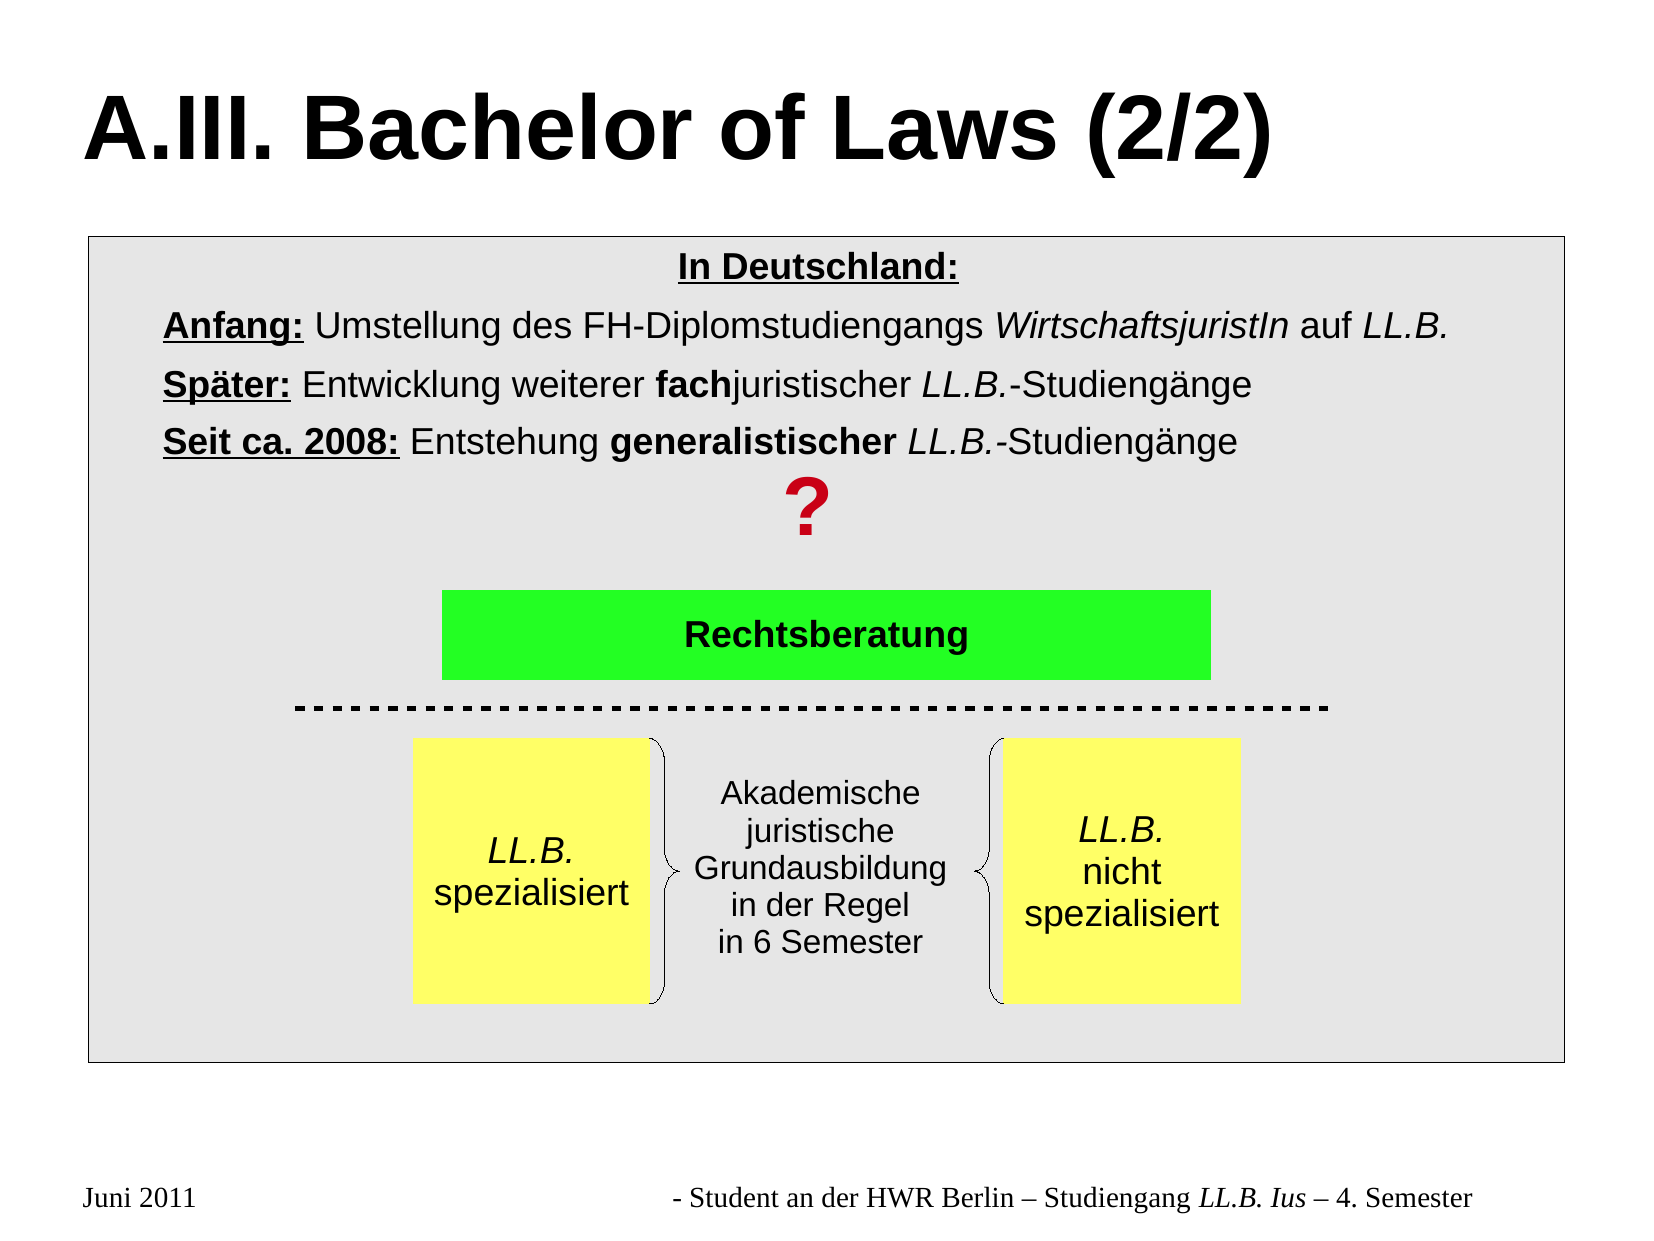

# A.III. Bachelor of Laws (2/2)
In Deutschland:
Anfang: Umstellung des FH-Diplomstudiengangs WirtschaftsjuristIn auf LL.B.
Später: Entwicklung weiterer fachjuristischer LL.B.-Studiengänge
Seit ca. 2008: Entstehung generalistischer LL.B.-Studiengänge
?
Rechtsberatung
LL.B.
spezialisiert
LL.B.
nicht
spezialisiert
Akademische
juristische
Grundausbildung
in der Regel
in 6 Semester